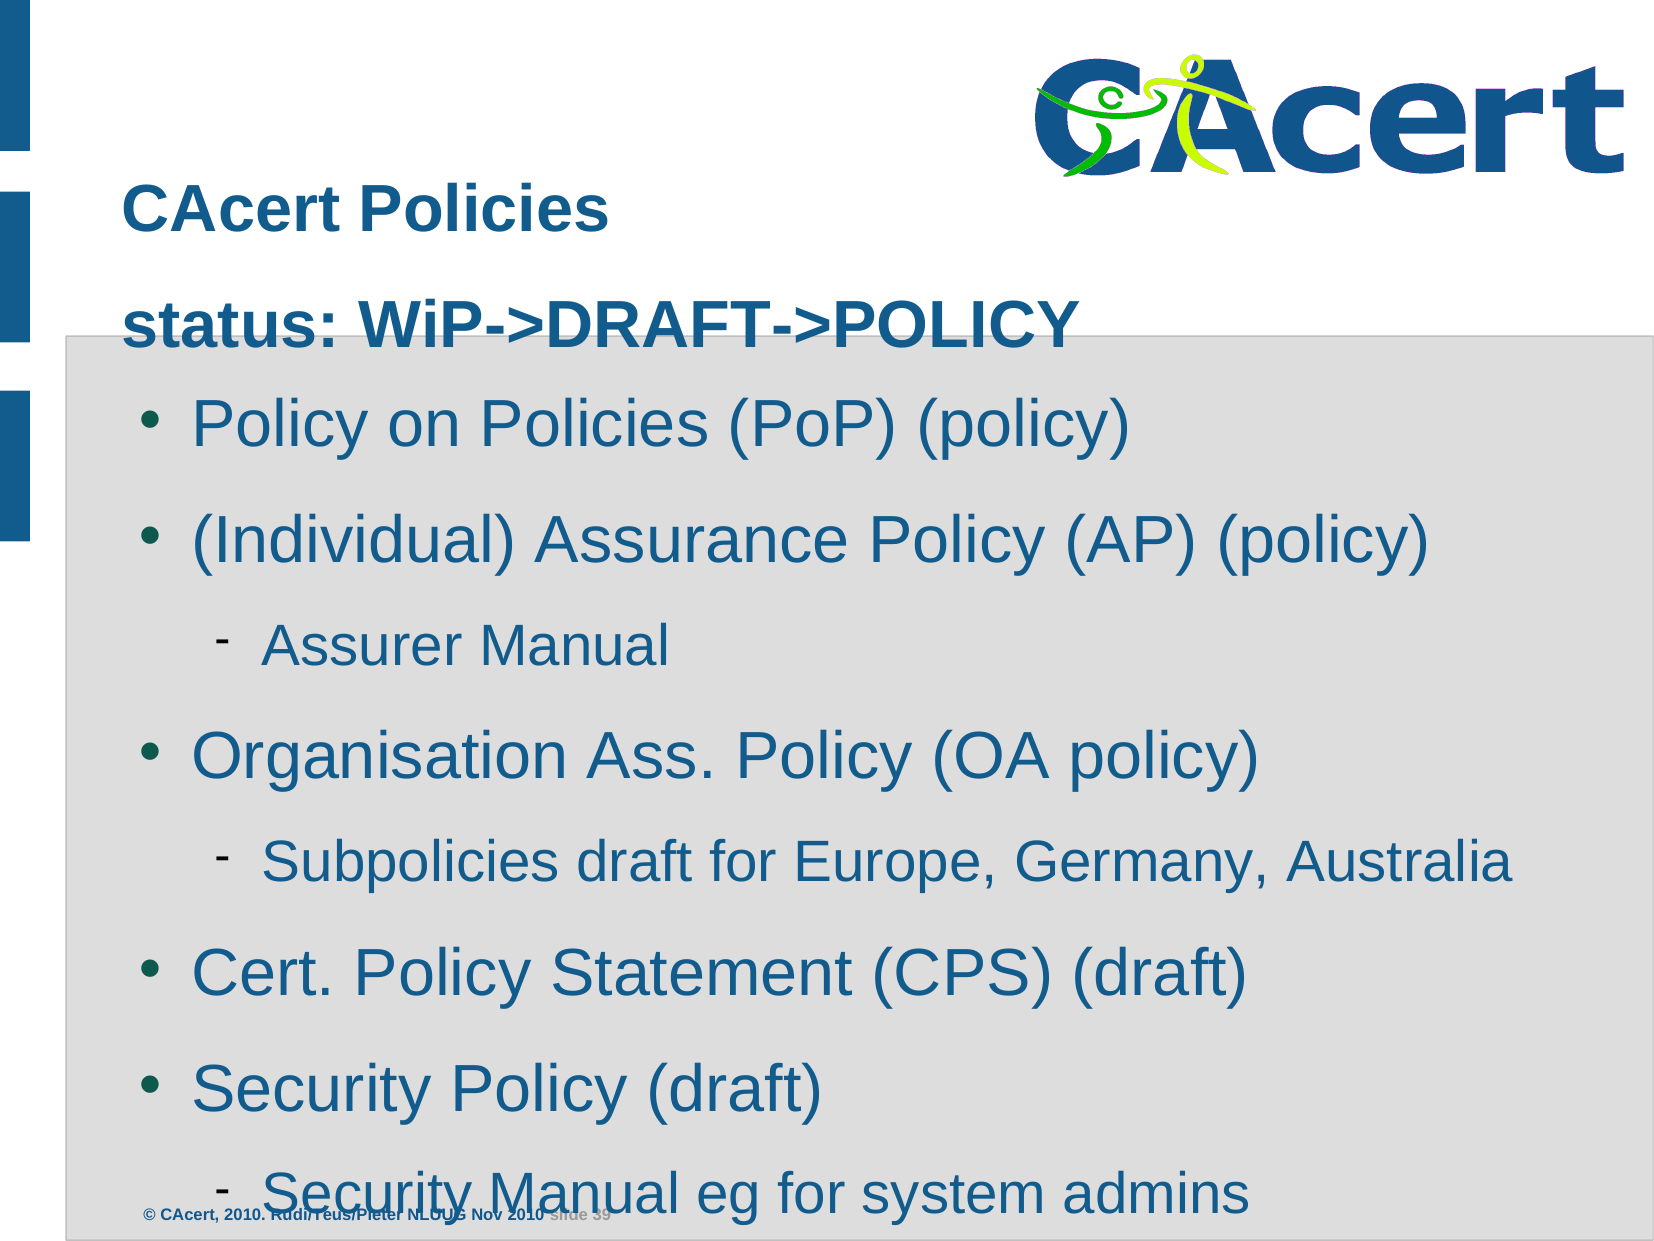

# CAcert Policies status: WiP->DRAFT->POLICY
Policy on Policies (PoP) (policy)
(Individual) Assurance Policy (AP) (policy)
Assurer Manual
Organisation Ass. Policy (OA policy)
Subpolicies draft for Europe, Germany, Australia
Cert. Policy Statement (CPS) (draft)
Security Policy (draft)
Security Manual eg for system admins